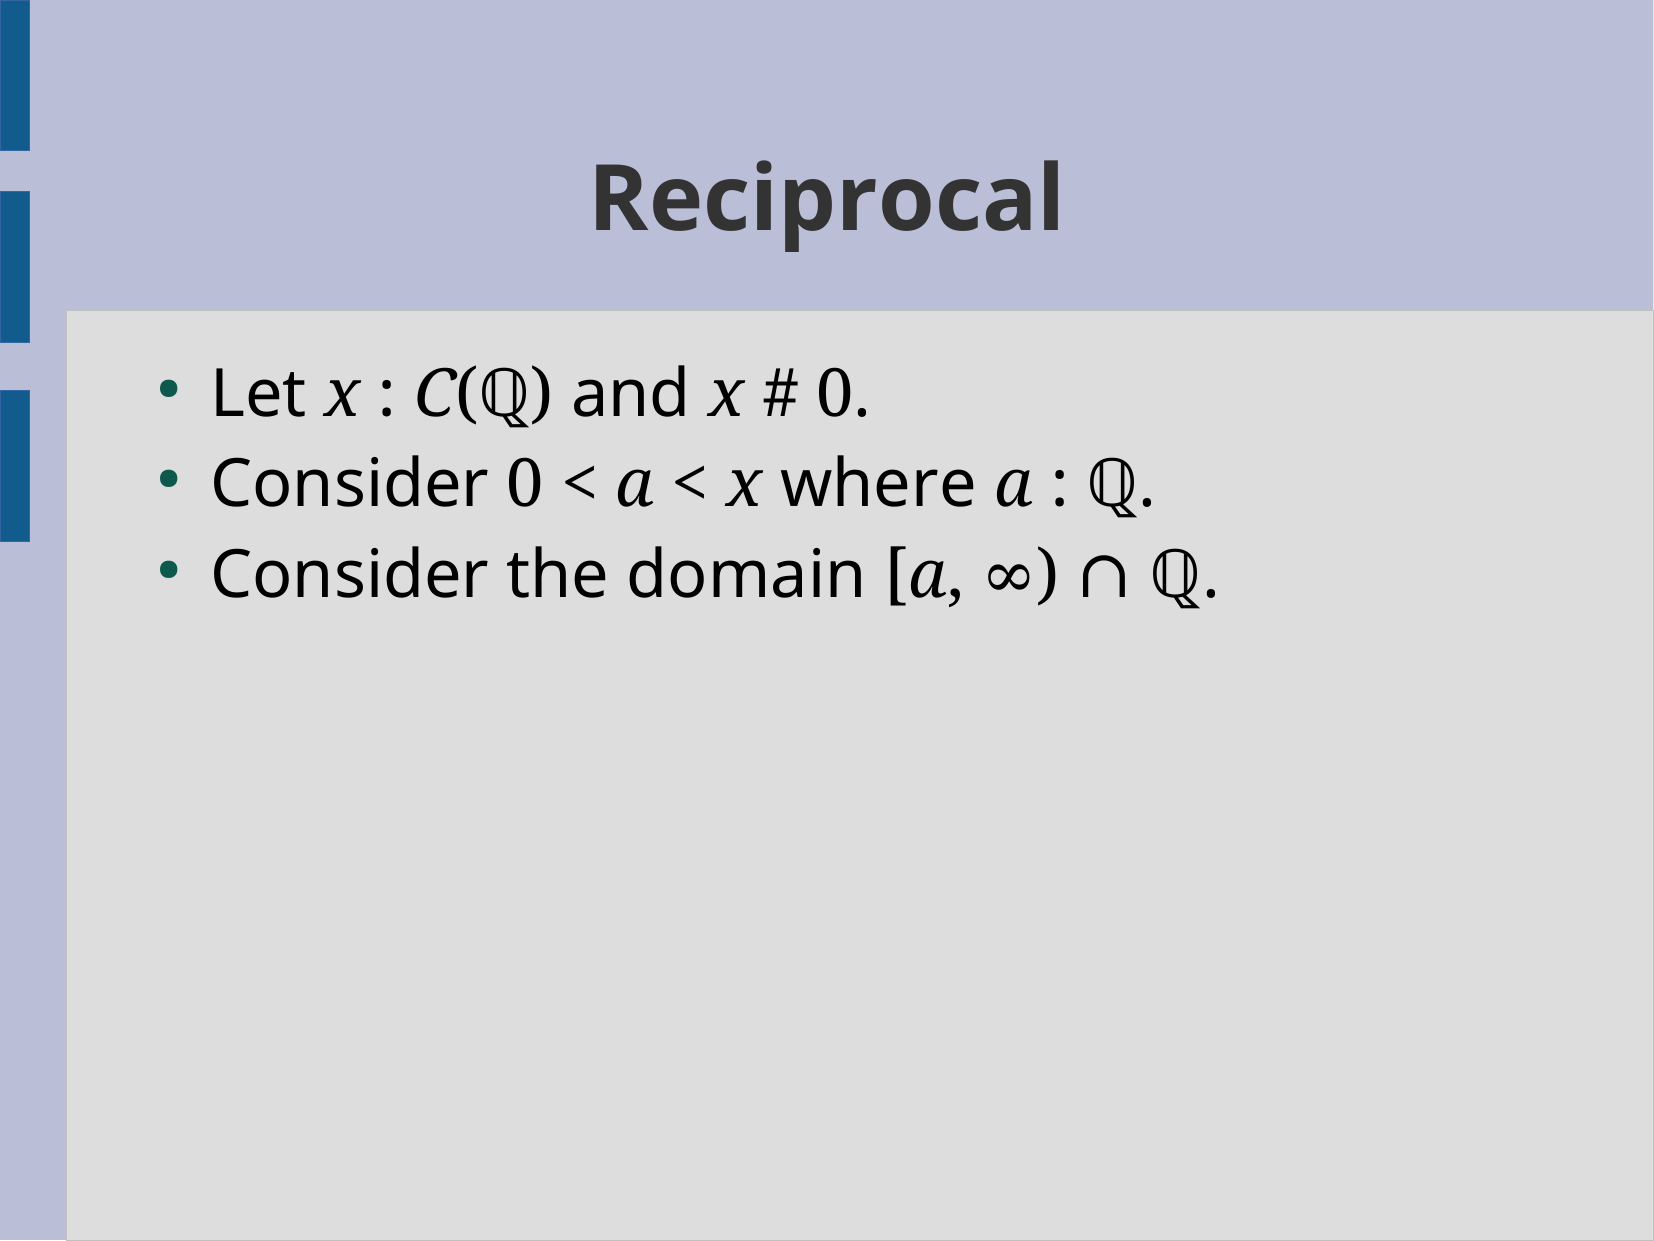

# Reciprocal
Let x : C(ℚ) and x # 0.
Consider 0 < a < x where a : ℚ.
Consider the domain [a, ∞) ∩ ℚ.